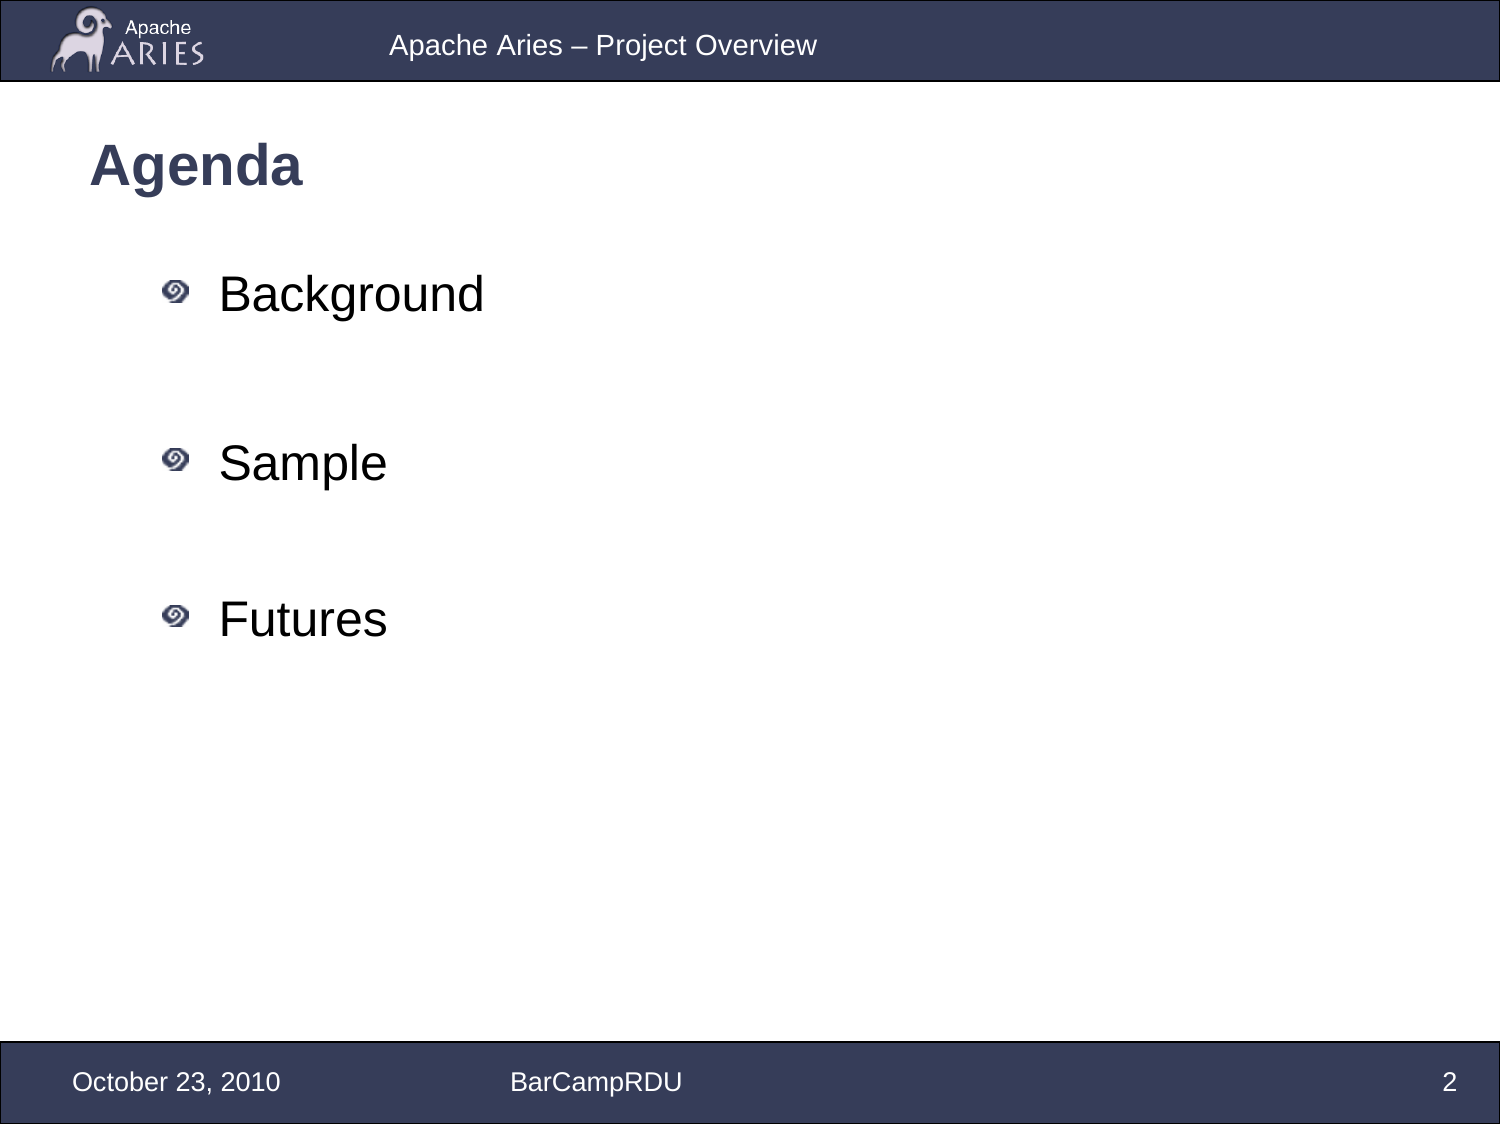

# Agenda
Background
Sample
Futures
October 23, 2010
BarCampRDU
2